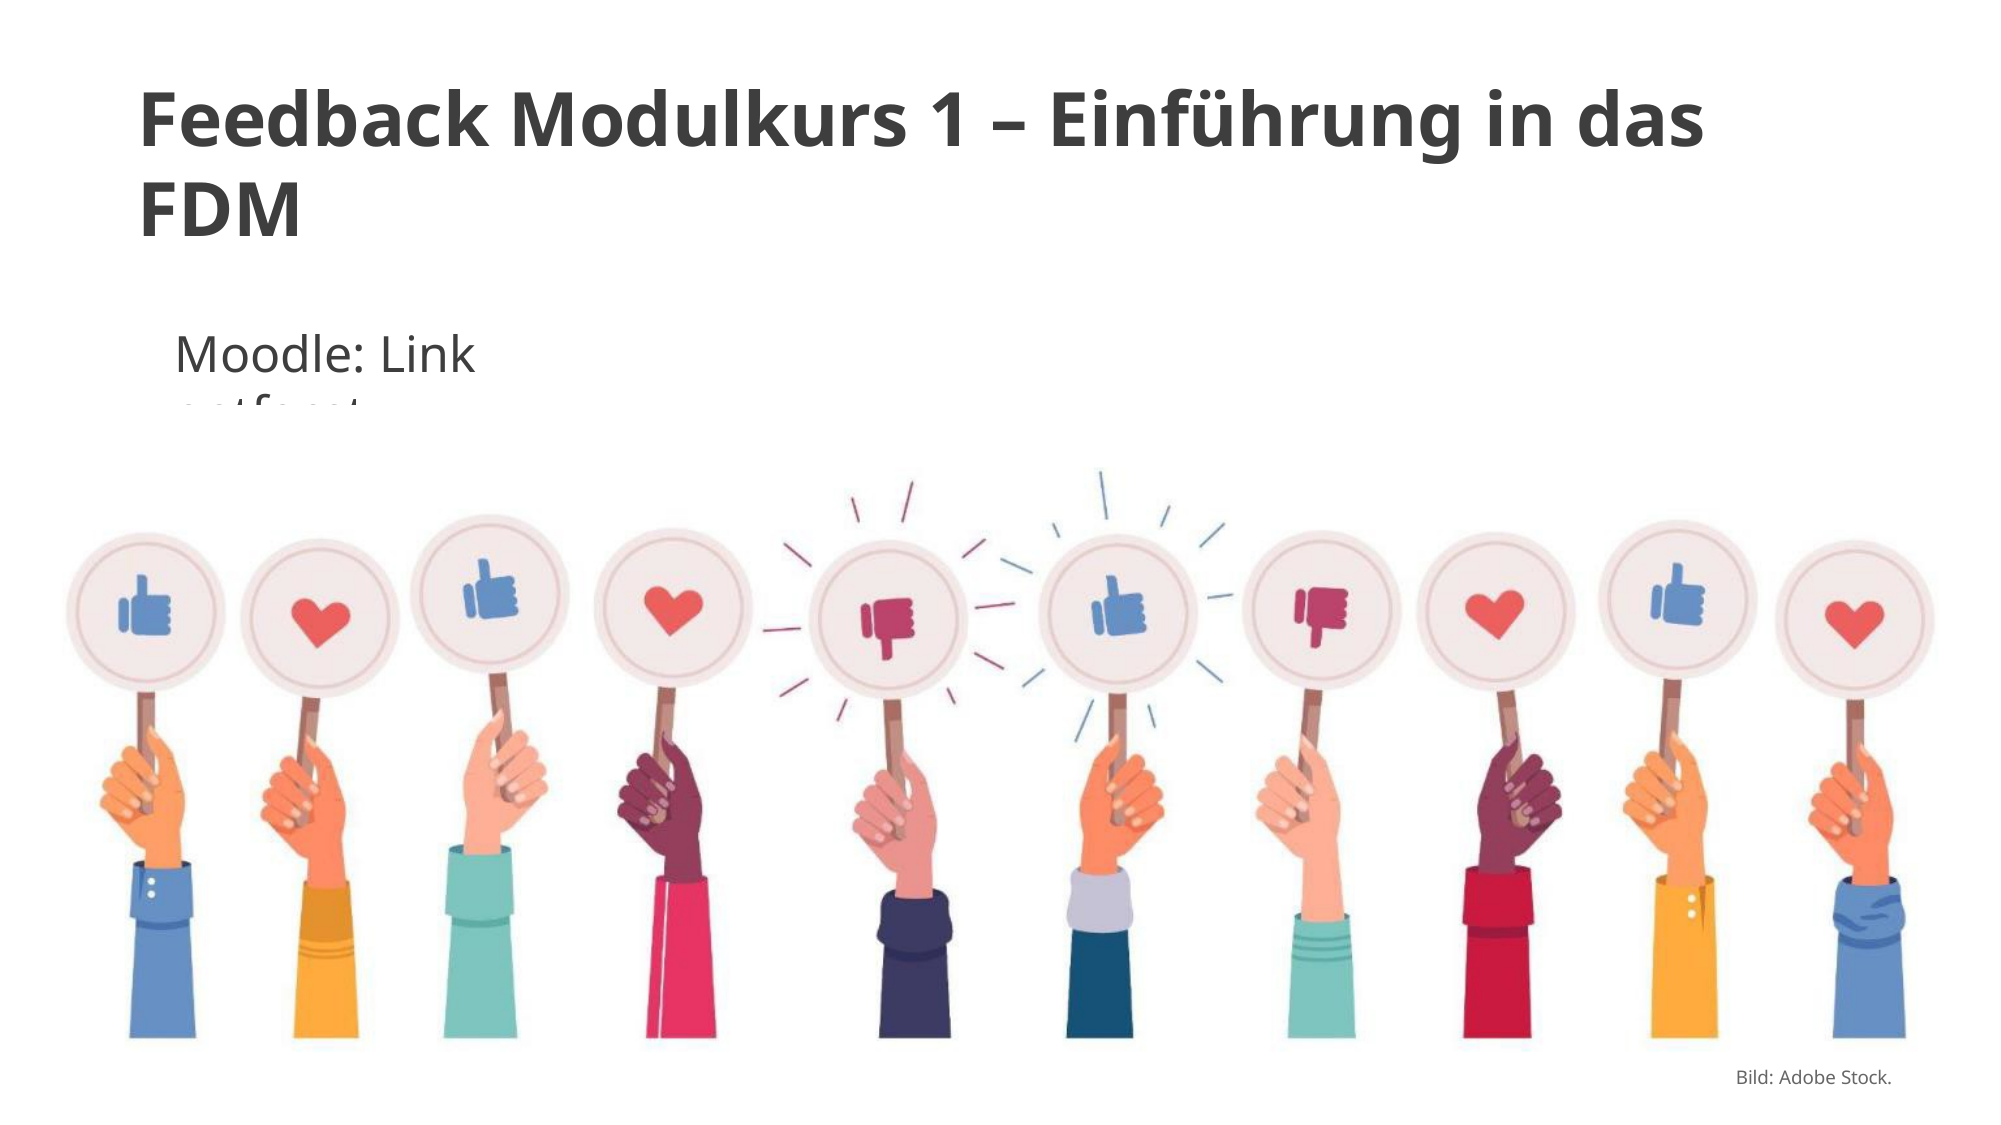

Feedback Modulkurs 1 – Einführung in das FDM
Moodle: Link entfernt
Forschungsdatenmanagement in Brandenburg	105
Bild: Adobe Stock.